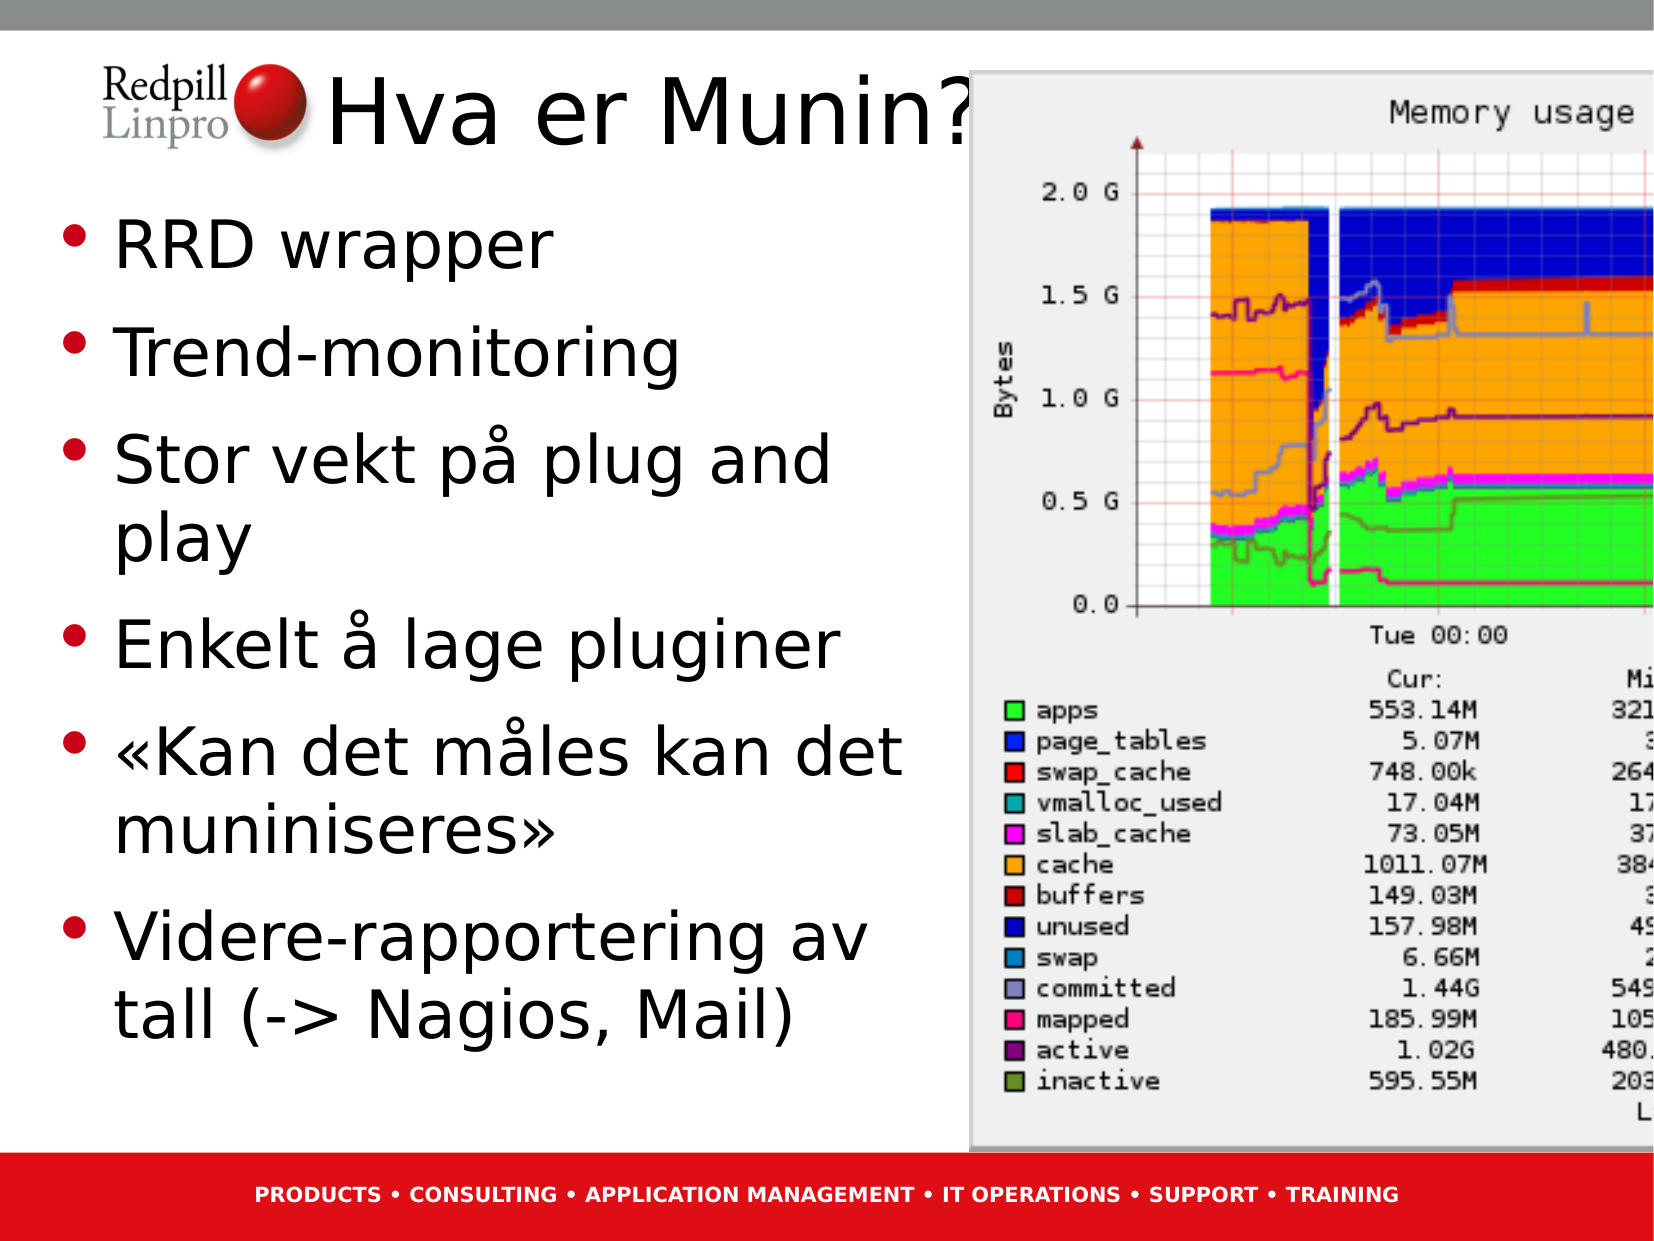

# Hva er Munin?
RRD wrapper
Trend-monitoring
Stor vekt på plug and play
Enkelt å lage pluginer
«Kan det måles kan det muniniseres»
Videre-rapportering av tall (-> Nagios, Mail)